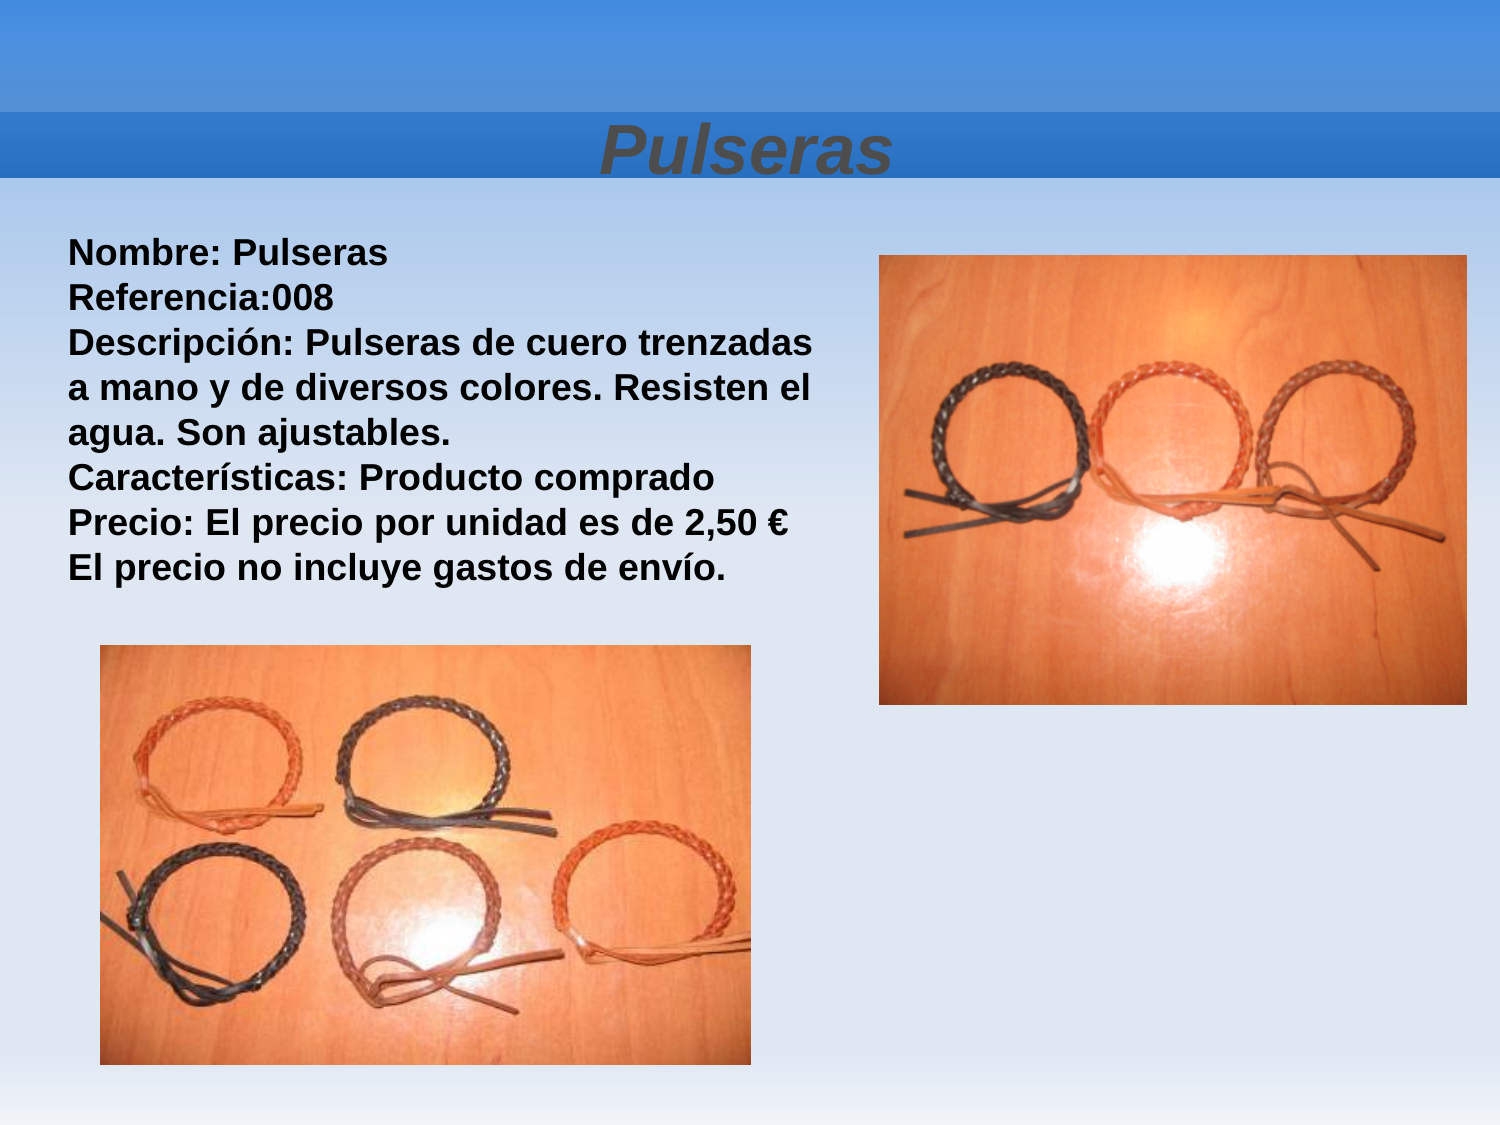

# Pulseras
Nombre: Pulseras
Referencia:008
Descripción: Pulseras de cuero trenzadas a mano y de diversos colores. Resisten el agua. Son ajustables.
Características: Producto comprado
Precio: El precio por unidad es de 2,50 €
El precio no incluye gastos de envío.